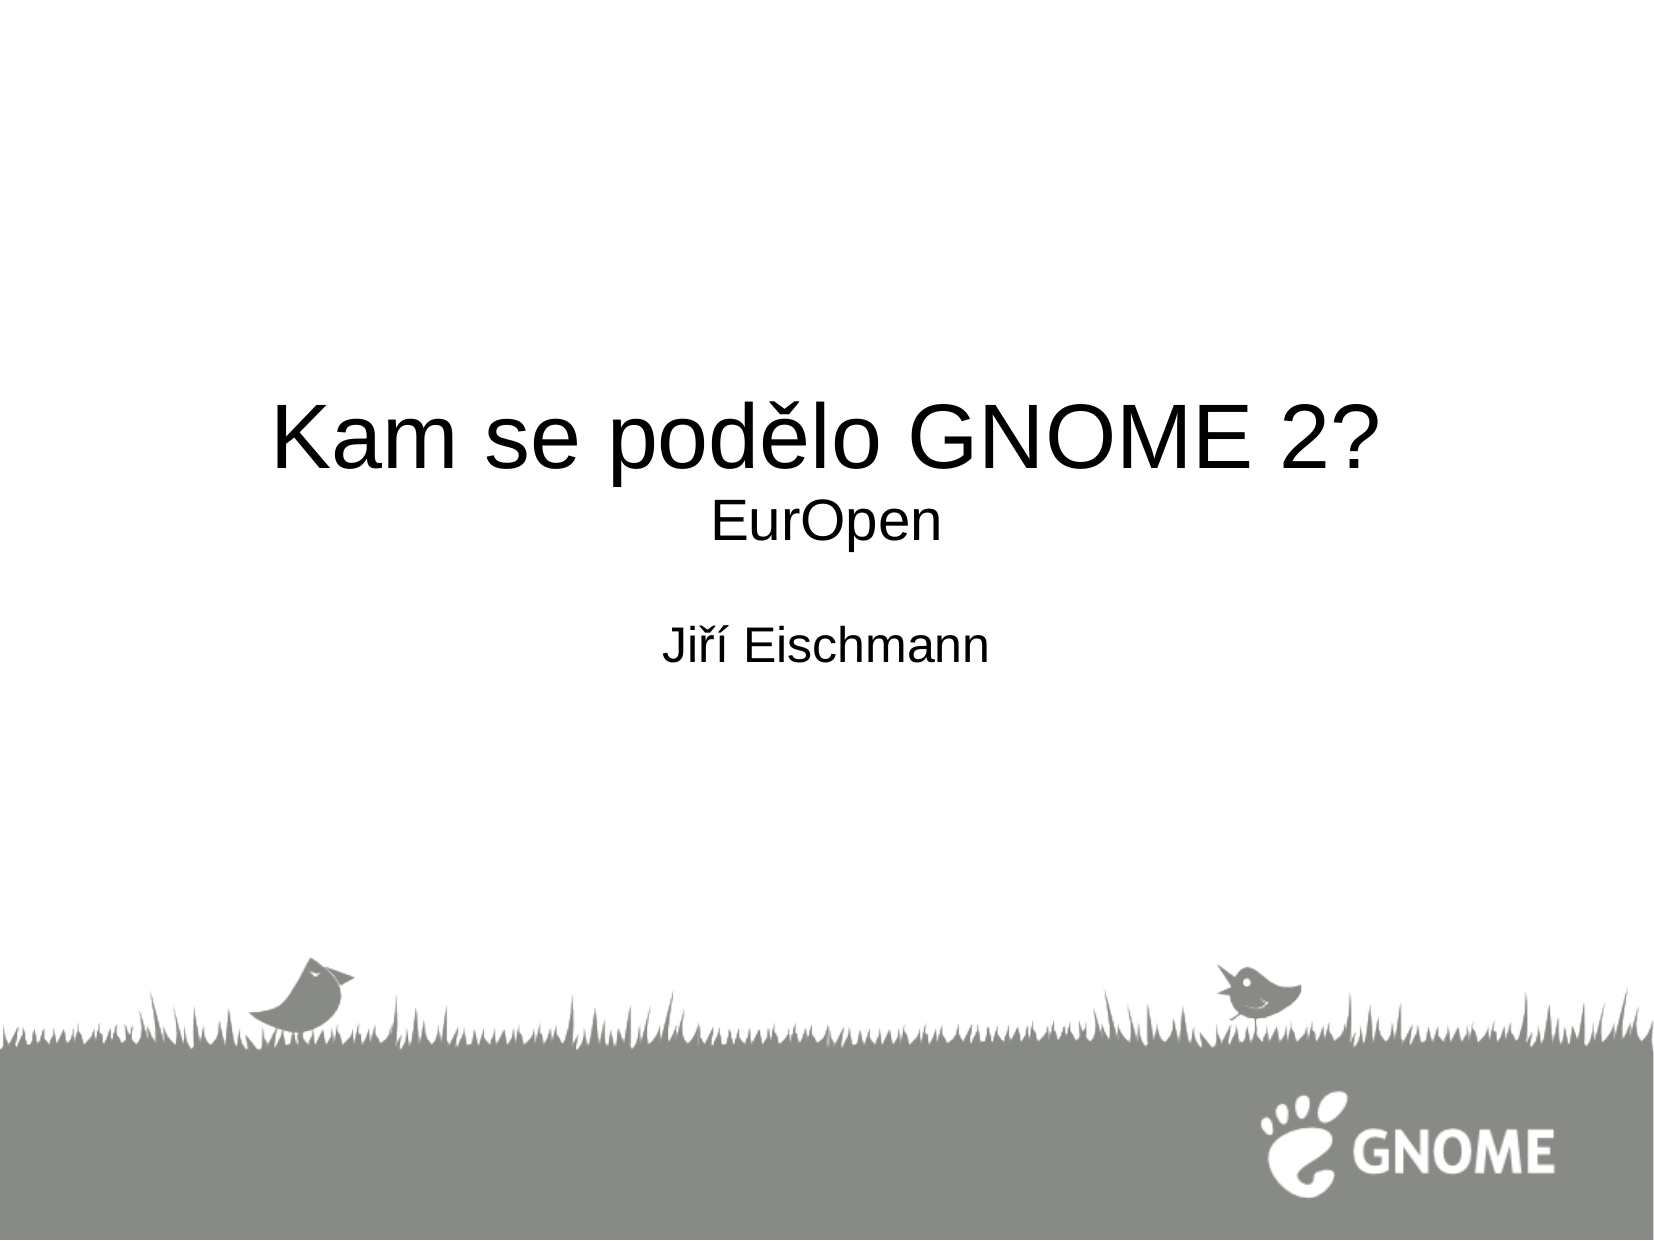

# Kam se podělo GNOME 2?
EurOpen
Jiří Eischmann